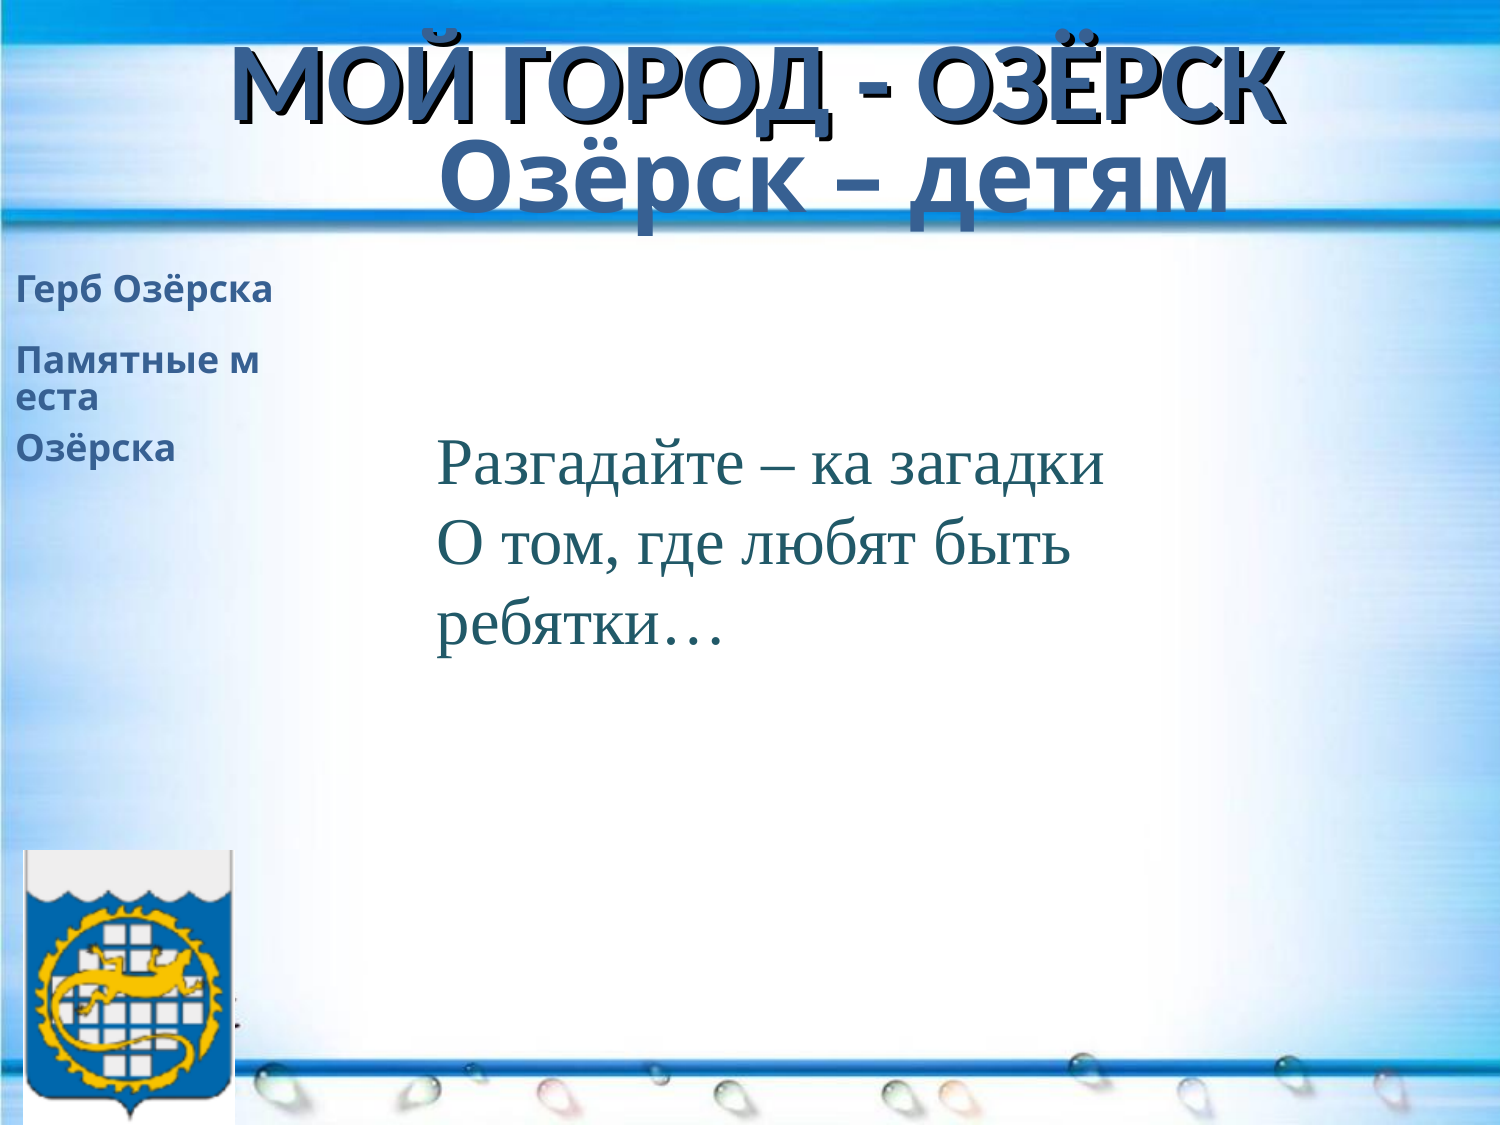

Мой город - Озёрск
Озёрск – детям
Герб Озёрска
Памятные места
Озёрска
Разгадайте – ка загадки
О том, где любят быть ребятки…